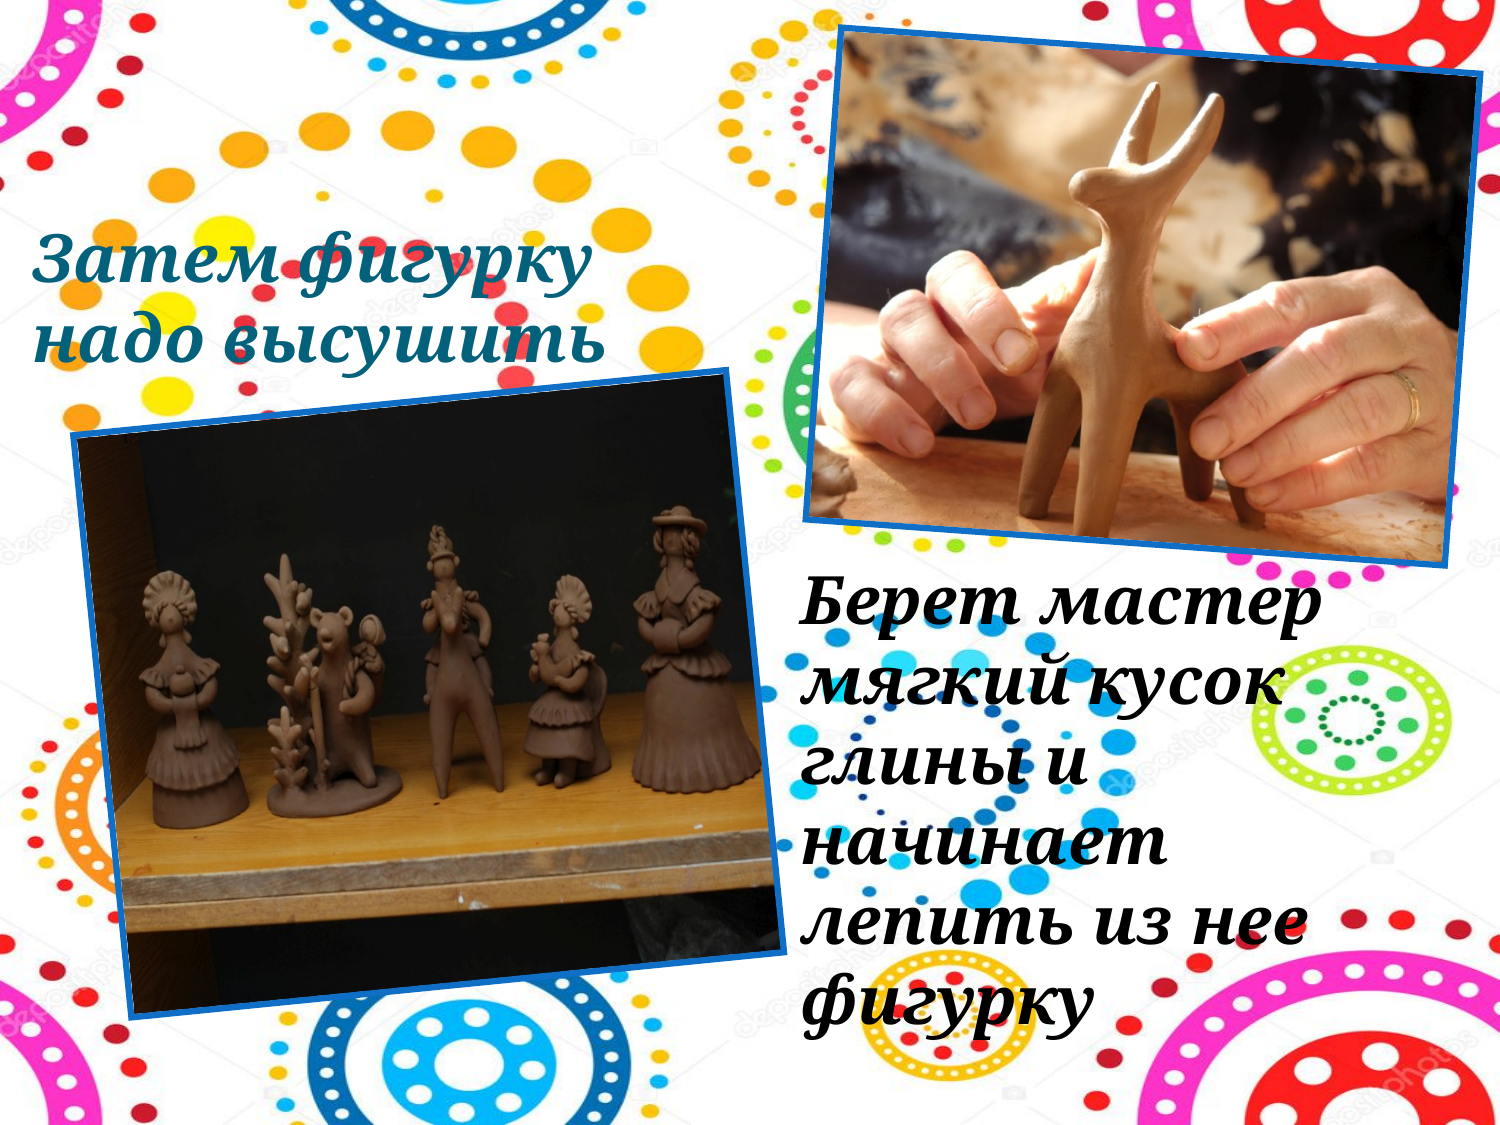

# Затем фигурку надо высушить
Берет мастер мягкий кусок глины и начинает лепить из нее фигурку